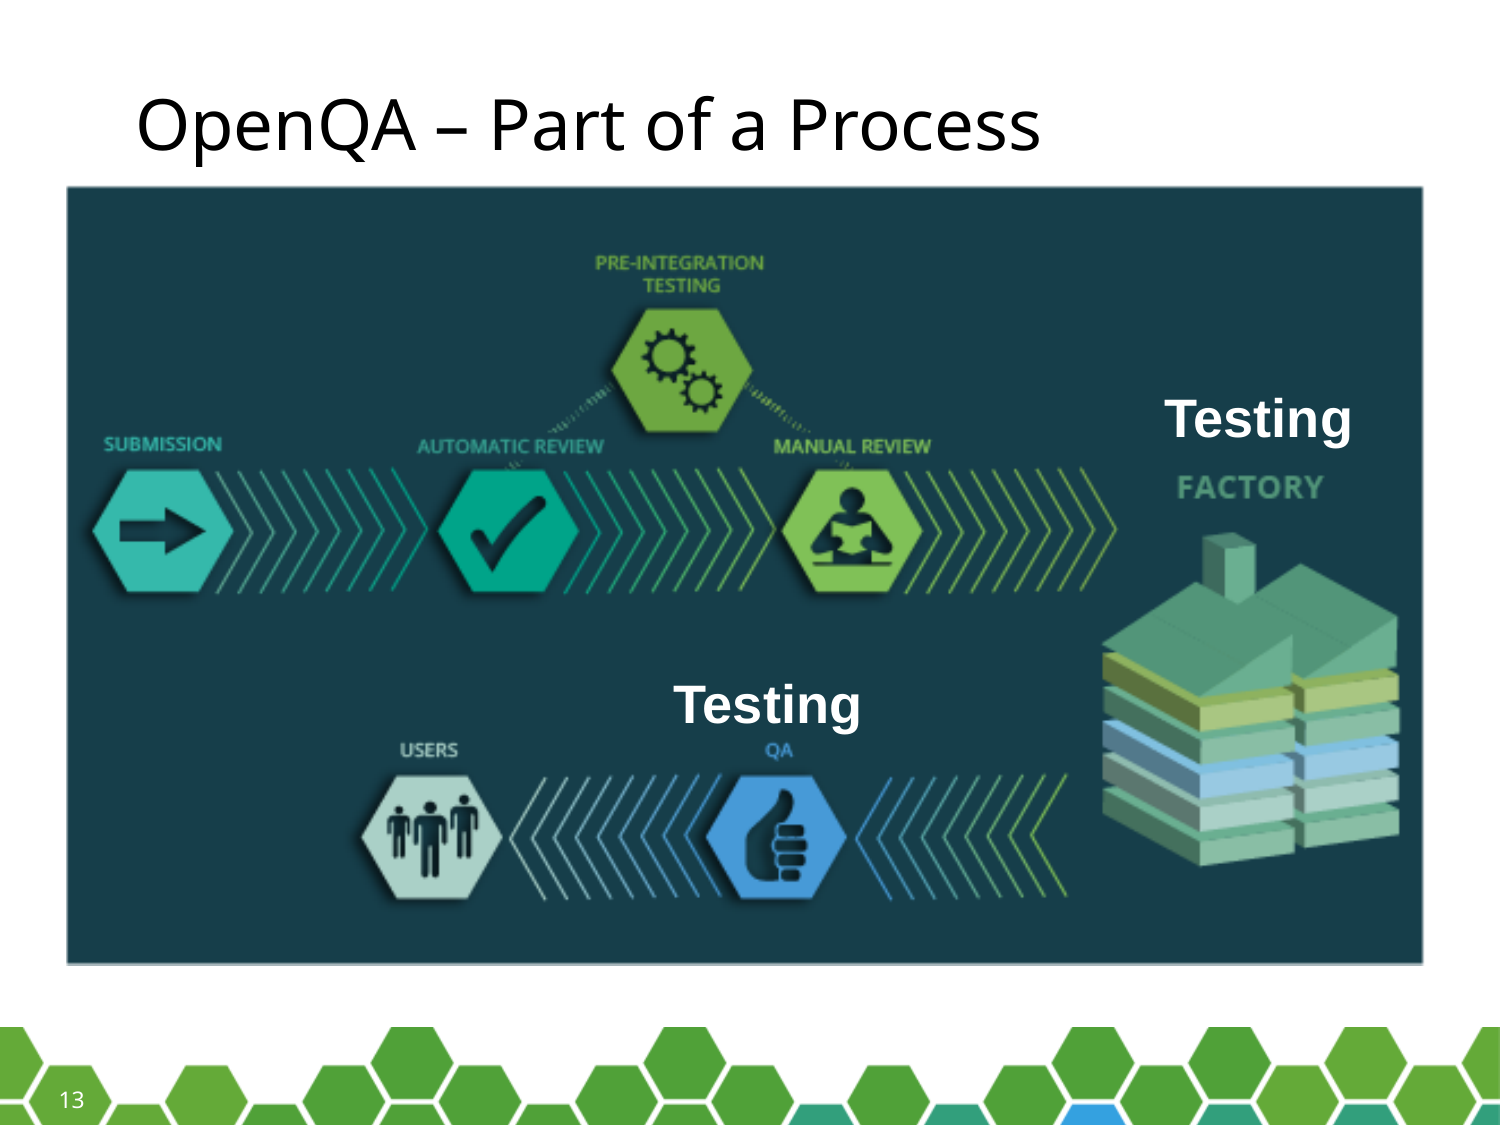

# OpenQA – Part of a Process
Testing
Testing